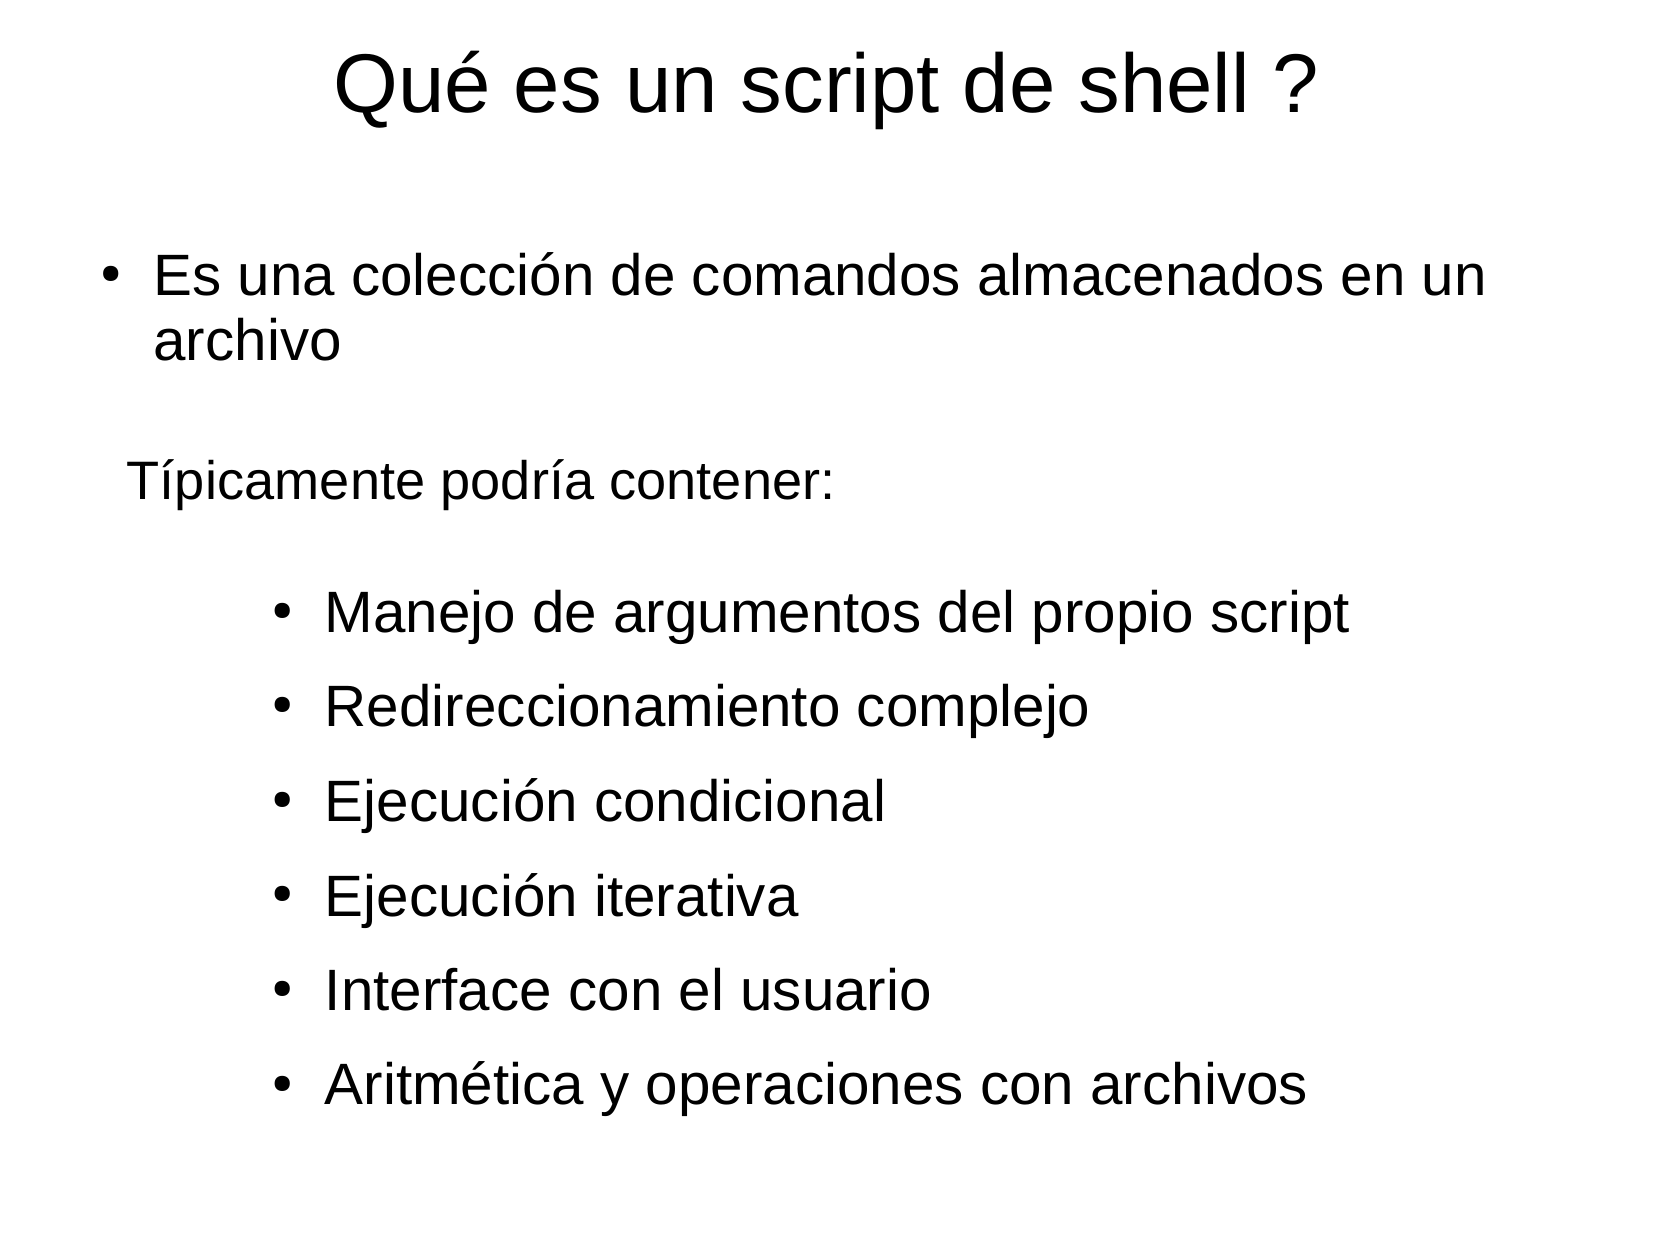

# Qué es un script de shell ?
Es una colección de comandos almacenados en un archivo
Típicamente podría contener:
Manejo de argumentos del propio script
Redireccionamiento complejo
Ejecución condicional
Ejecución iterativa
Interface con el usuario
Aritmética y operaciones con archivos